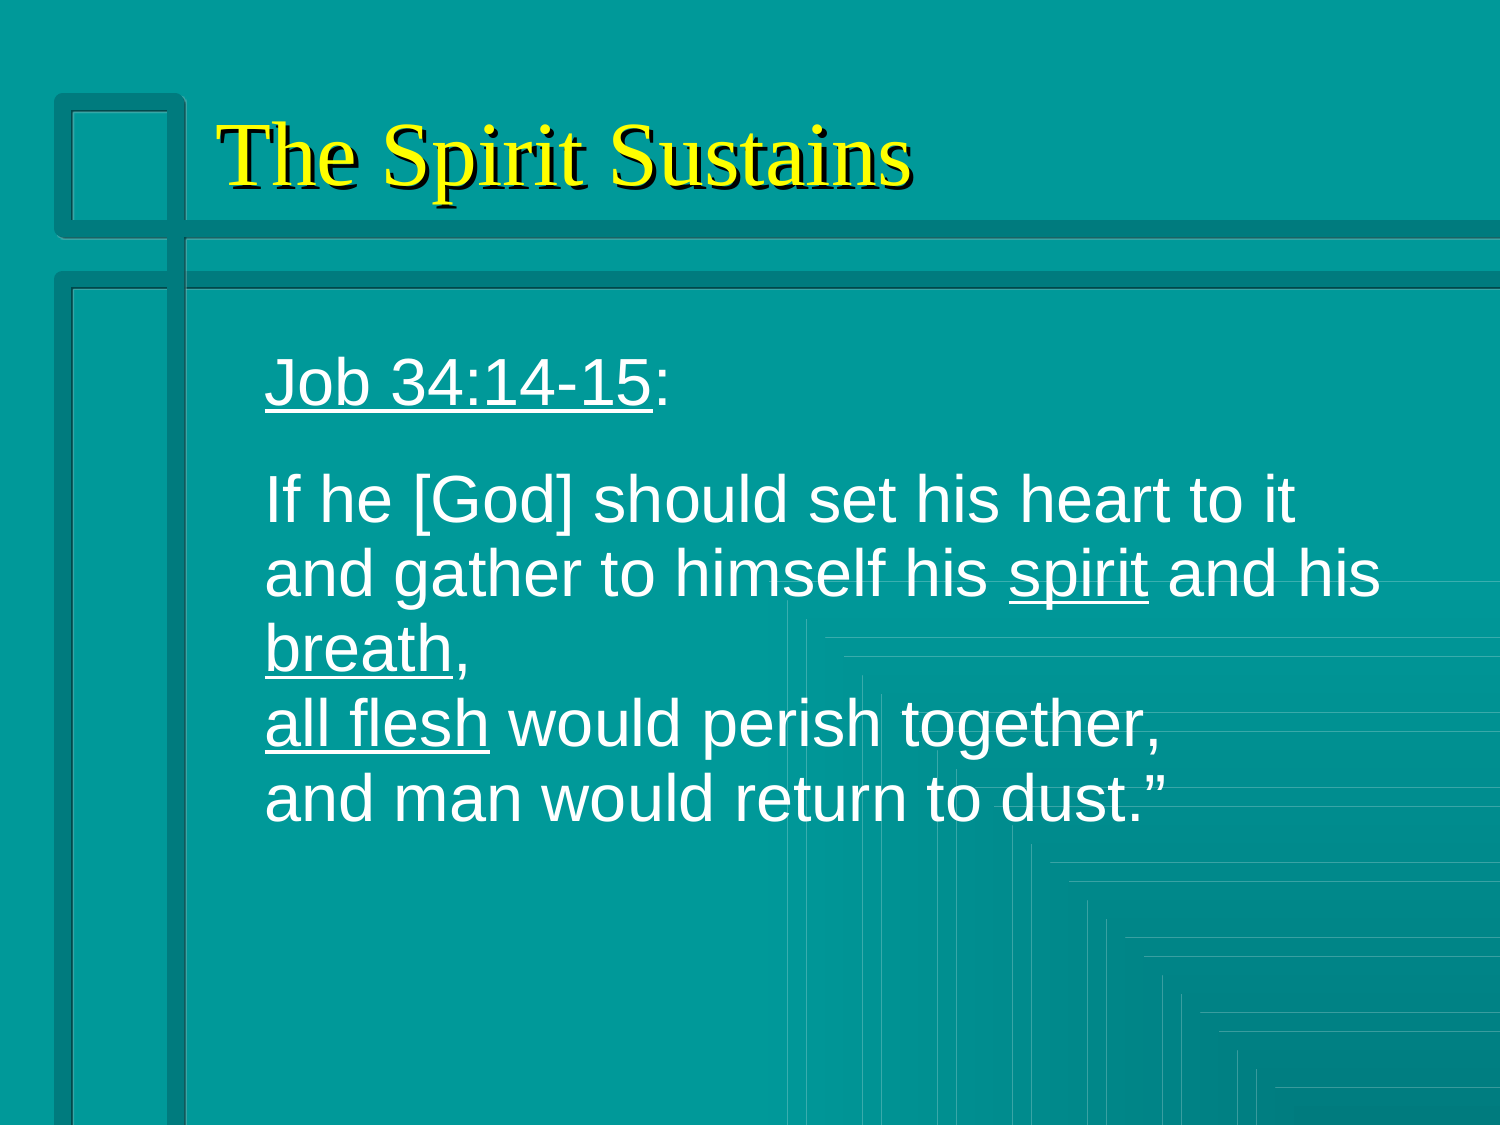

# The Spirit Sustains
Job 34:14-15:
If he [God] should set his heart to it
and gather to himself his spirit and his breath,
all flesh would perish together,
and man would return to dust.”